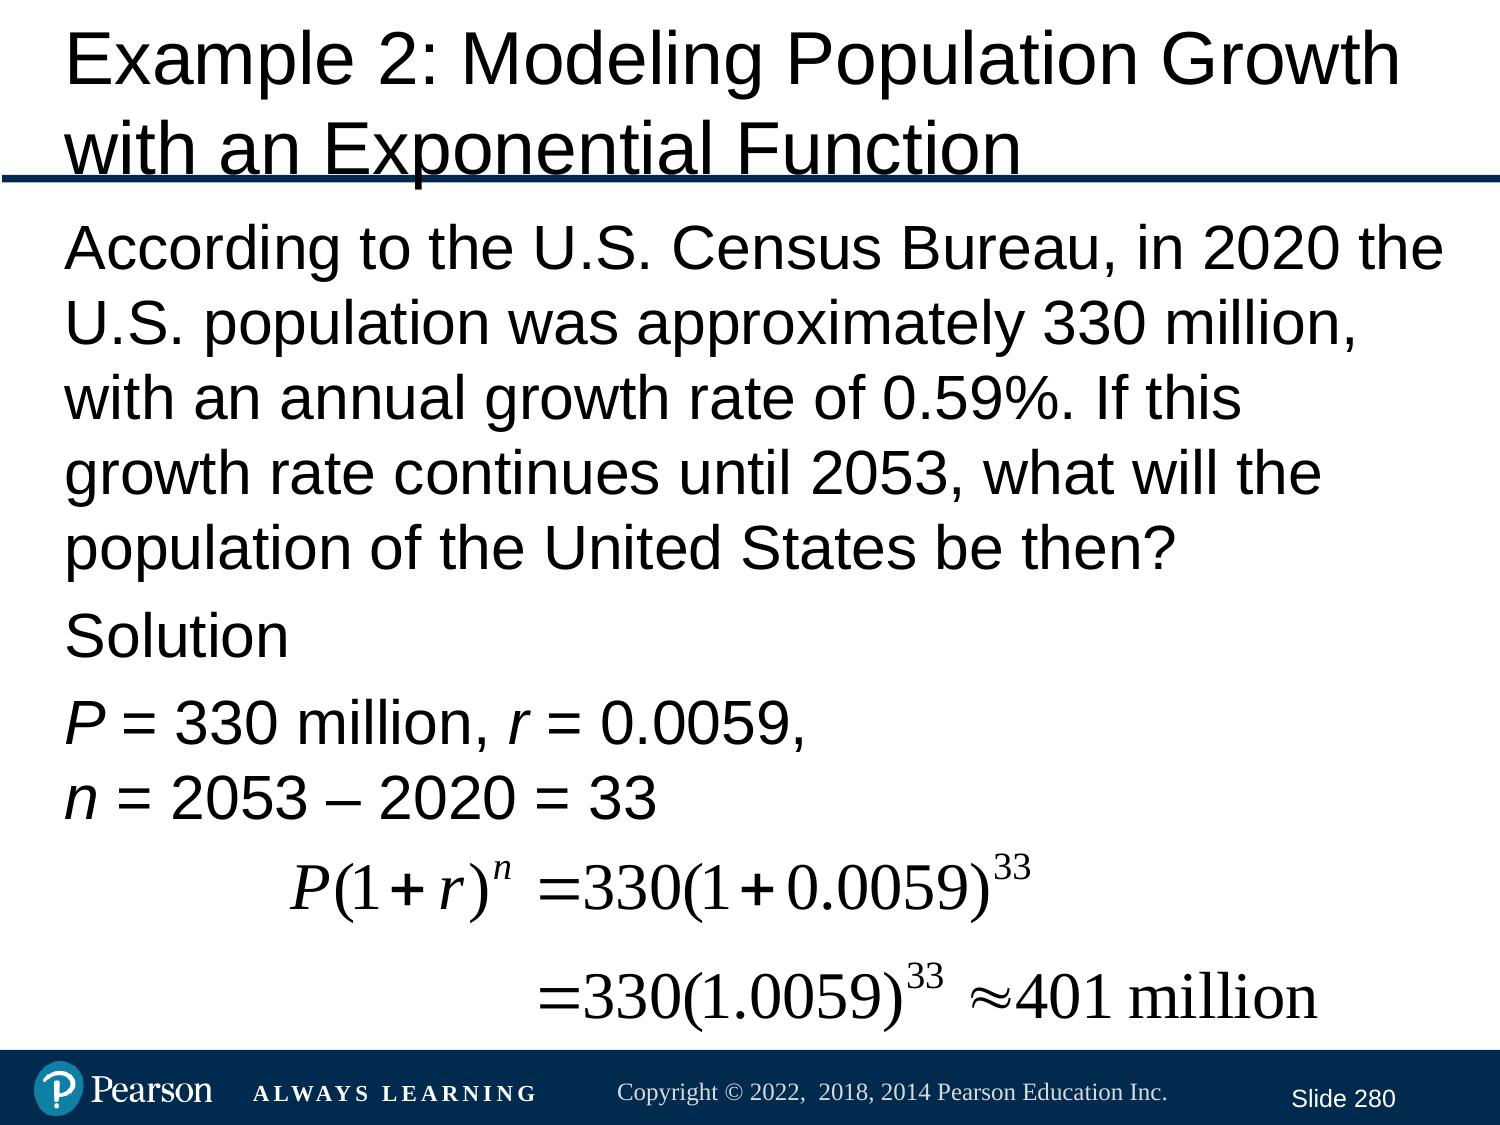

# Example 2: Modeling Population Growth with an Exponential Function
According to the U.S. Census Bureau, in 2020 the U.S. population was approximately 330 million, with an annual growth rate of 0.59%. If this growth rate continues until 2053, what will the population of the United States be then?
Solution
P = 330 million, r = 0.0059,
n = 2053 – 2020 = 33